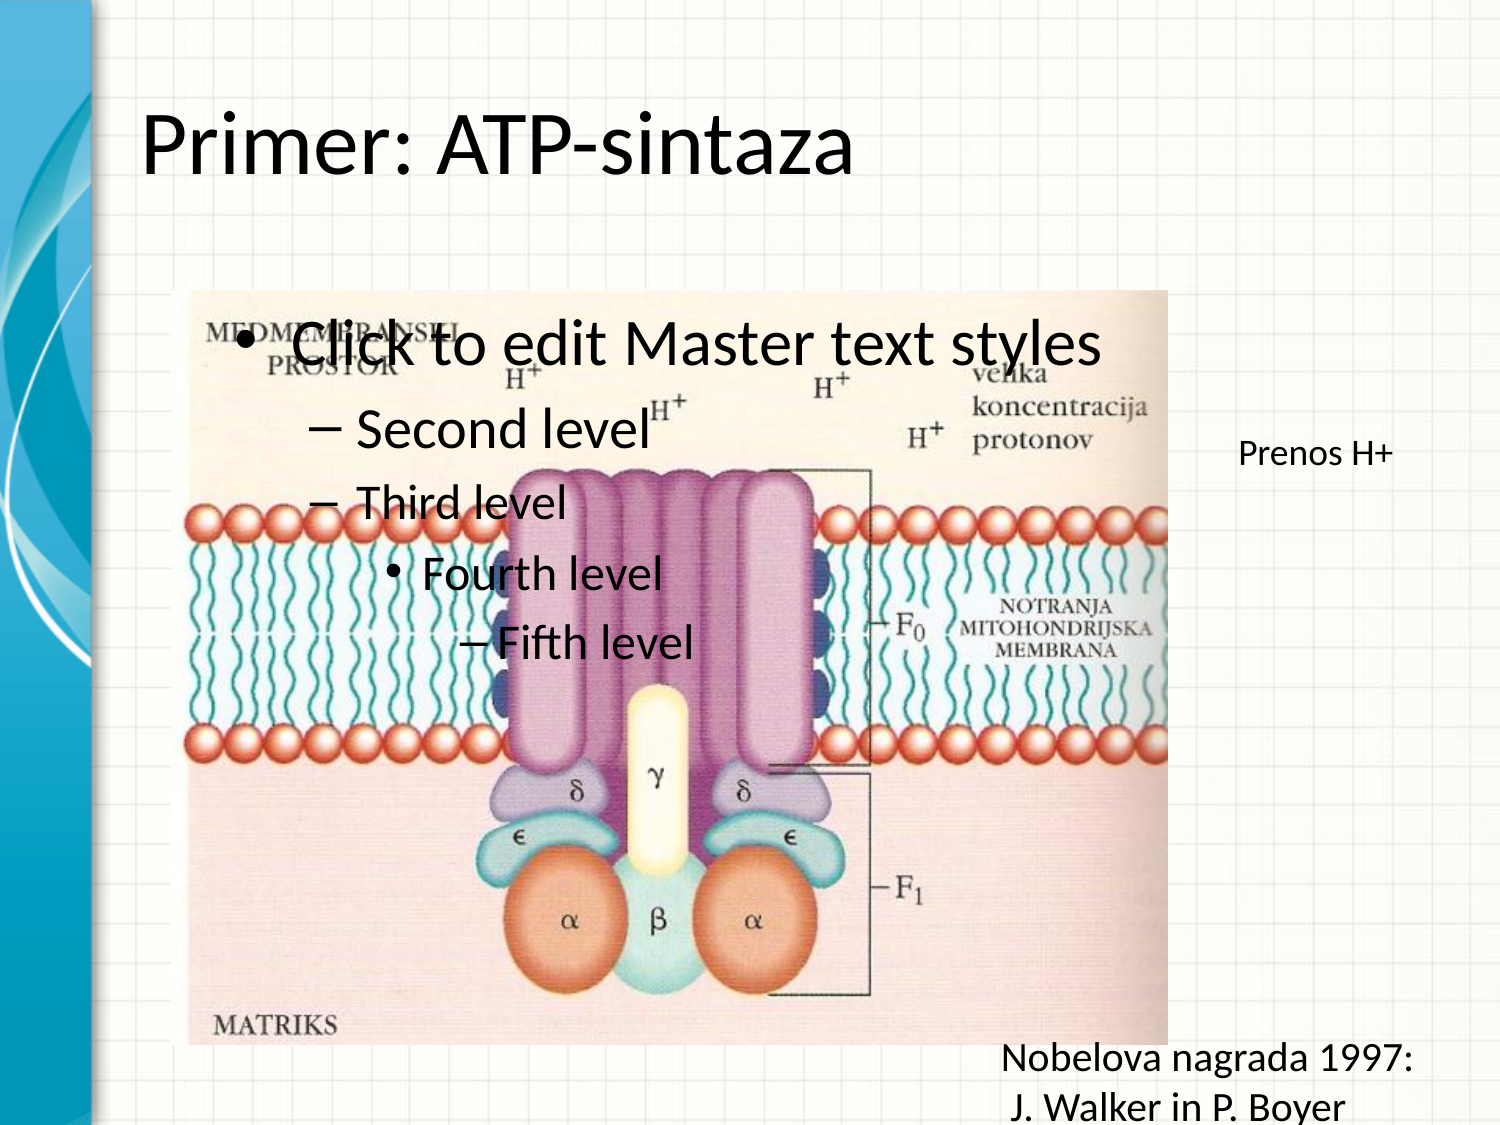

# Primer: ATP-sintaza
Click to edit Master text styles
Second level
Third level
Fourth level
Fifth level
Prenos H+
Nobelova nagrada 1997:
 J. Walker in P. Boyer